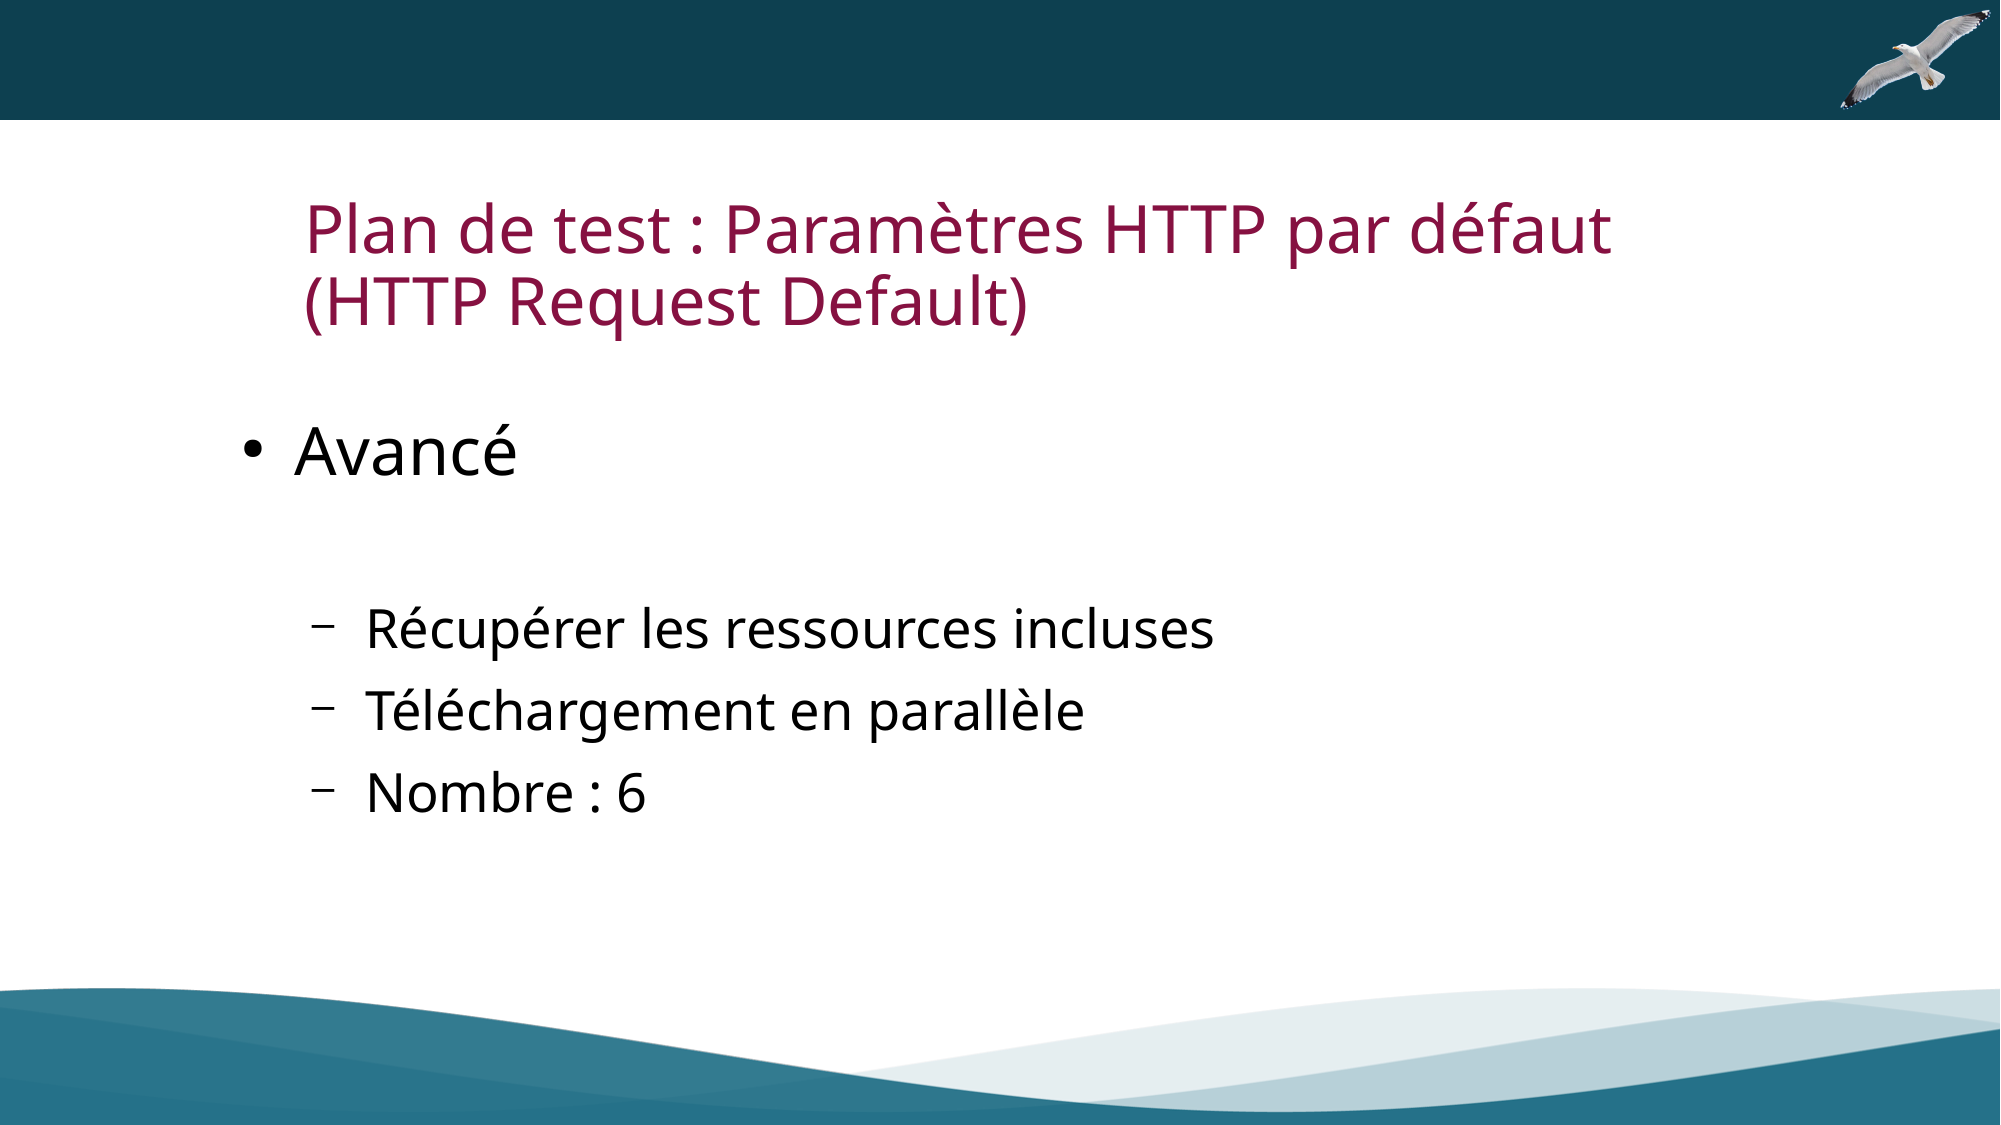

Plan de test : Paramètres HTTP par défaut (HTTP Request Default)
# Avancé
Récupérer les ressources incluses
Téléchargement en parallèle
Nombre : 6